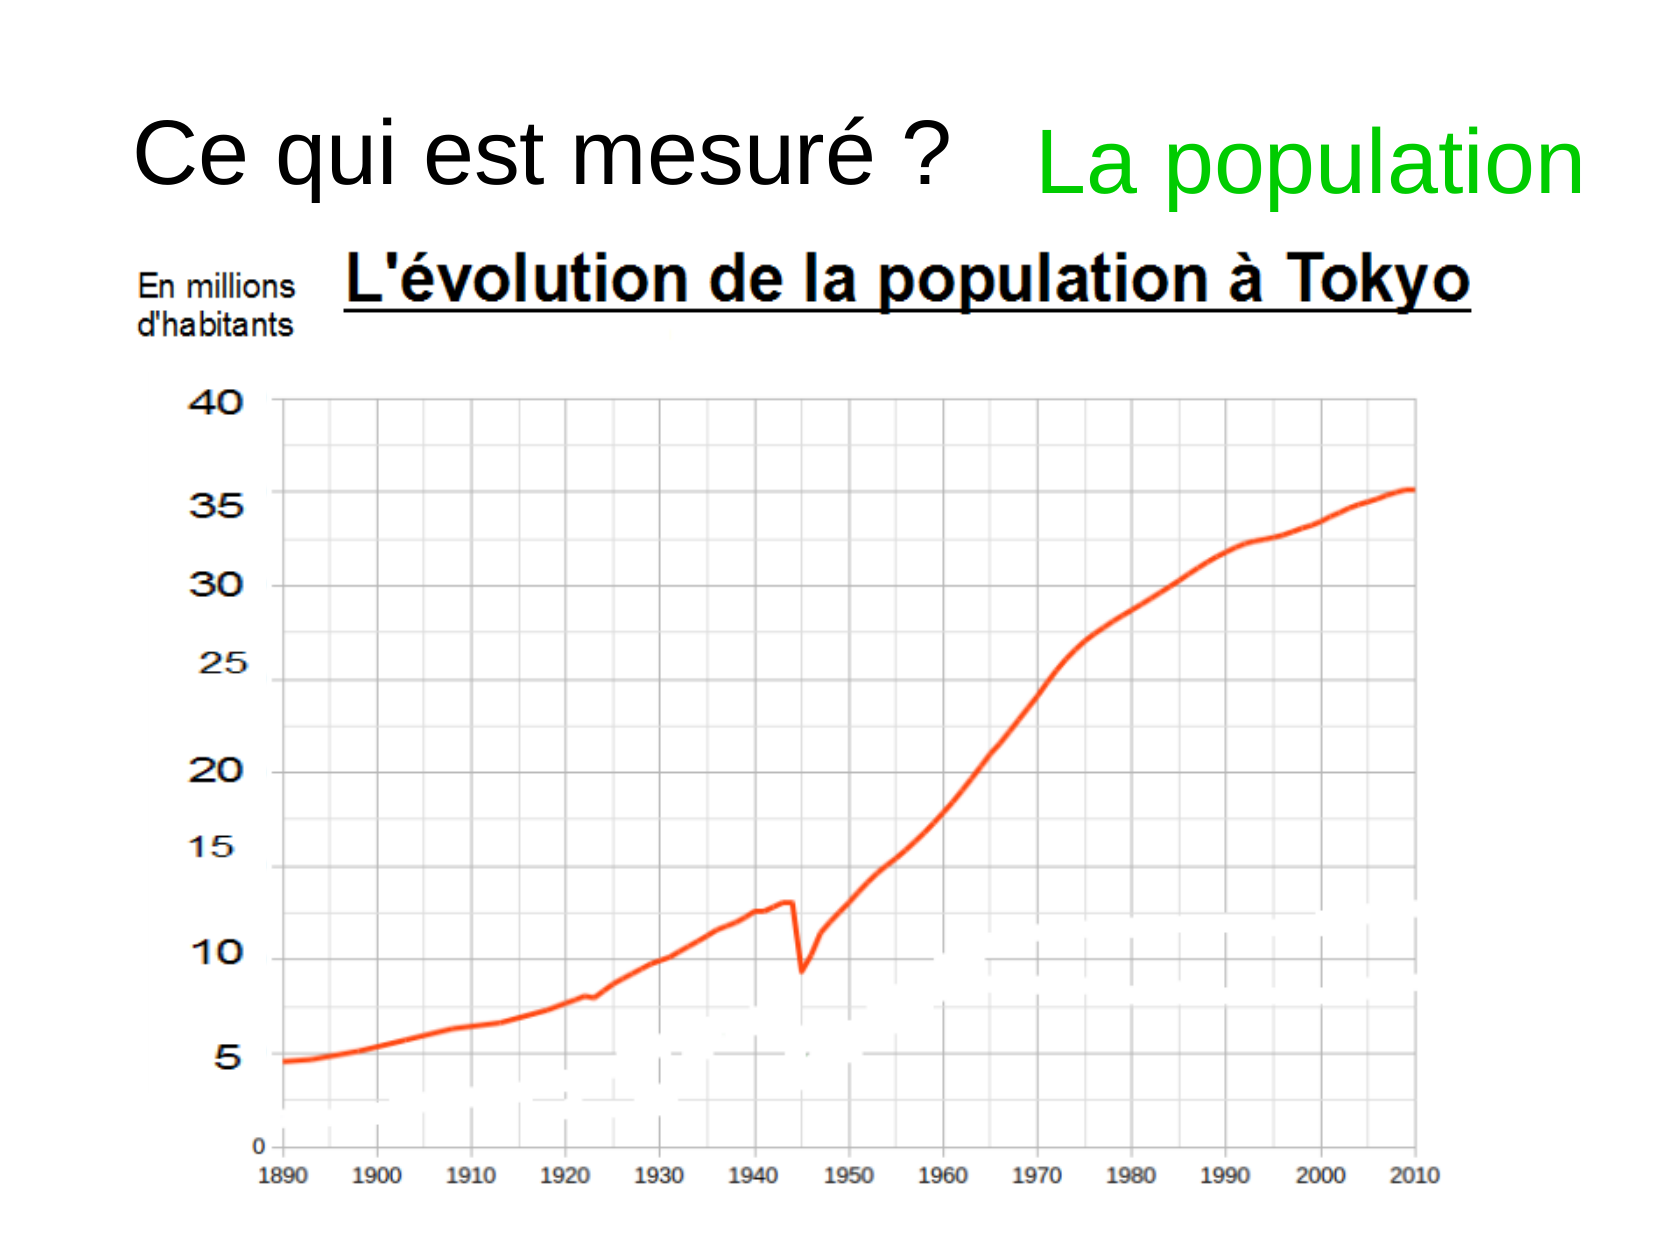

# Ce qui est mesuré ?
La population